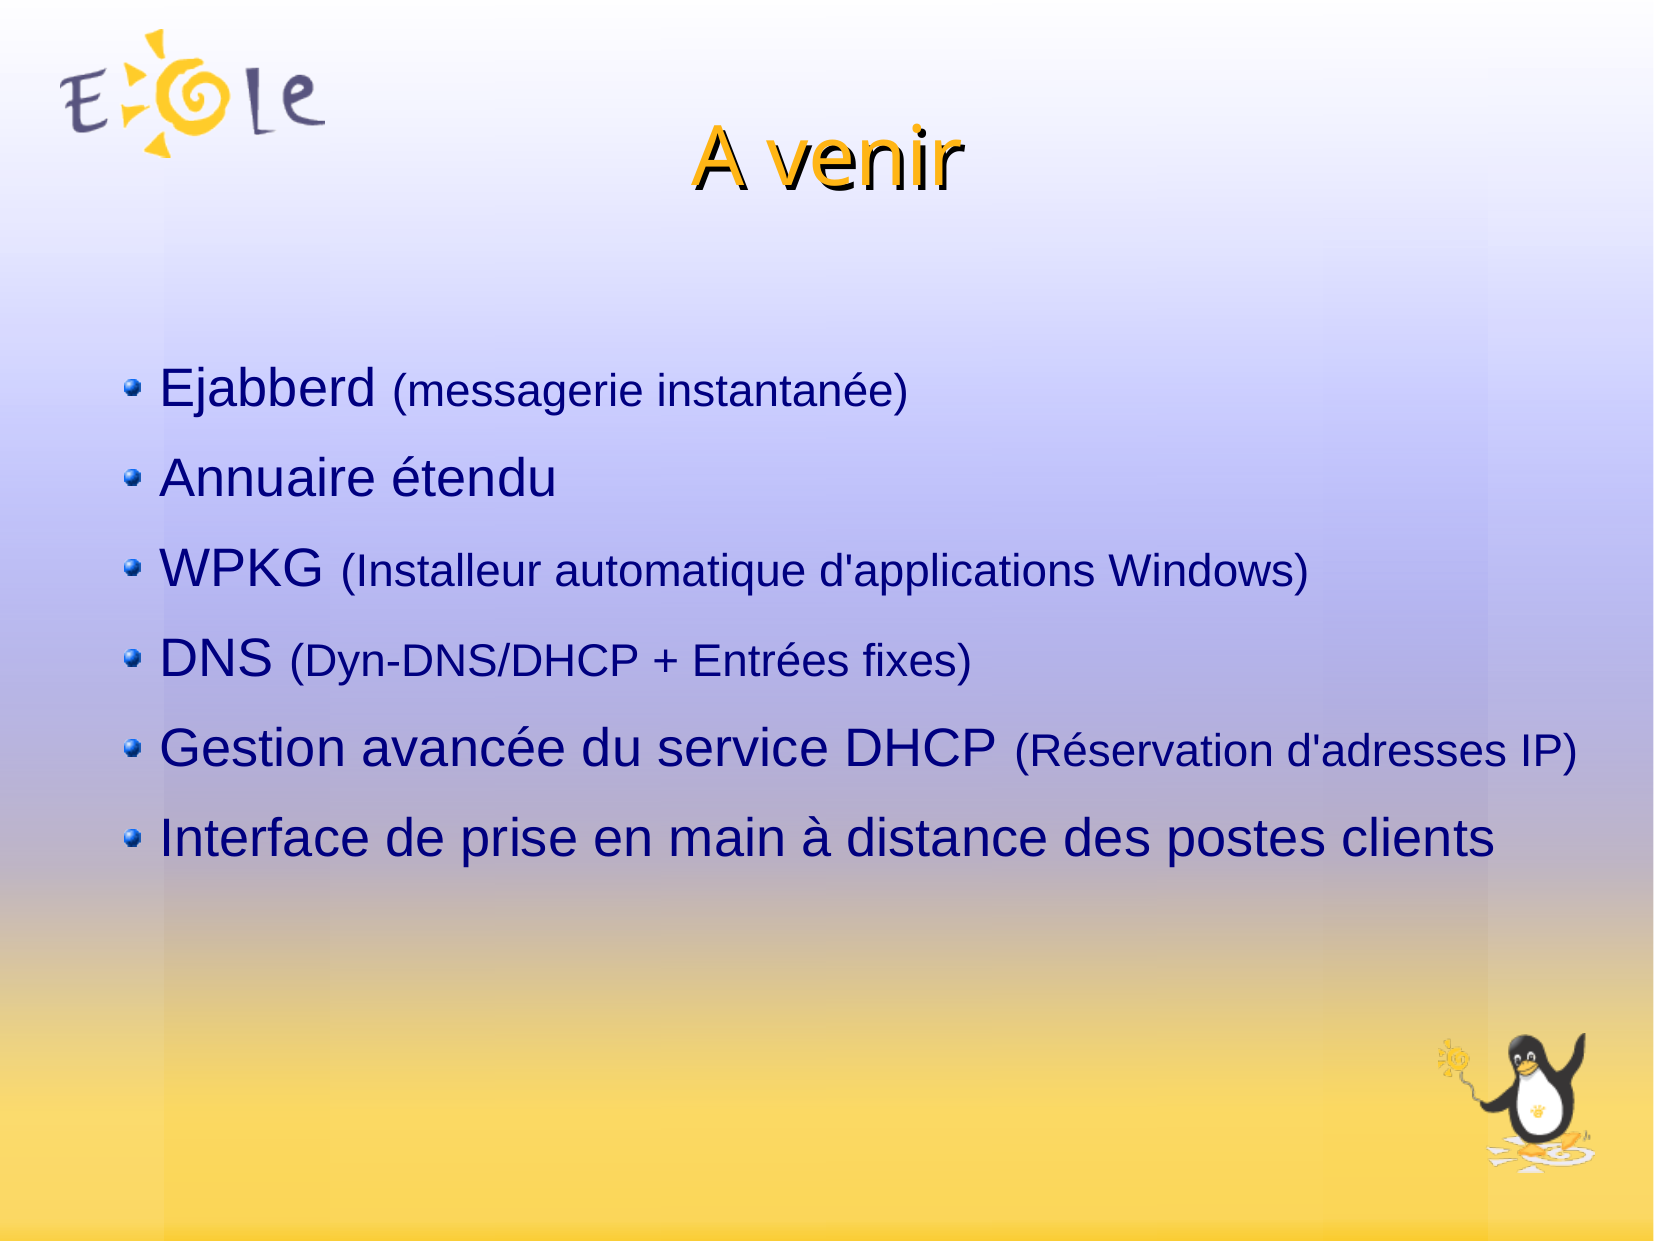

# A venir
Ejabberd (messagerie instantanée)
Annuaire étendu
WPKG (Installeur automatique d'applications Windows)
DNS (Dyn-DNS/DHCP + Entrées fixes)
Gestion avancée du service DHCP (Réservation d'adresses IP)
Interface de prise en main à distance des postes clients